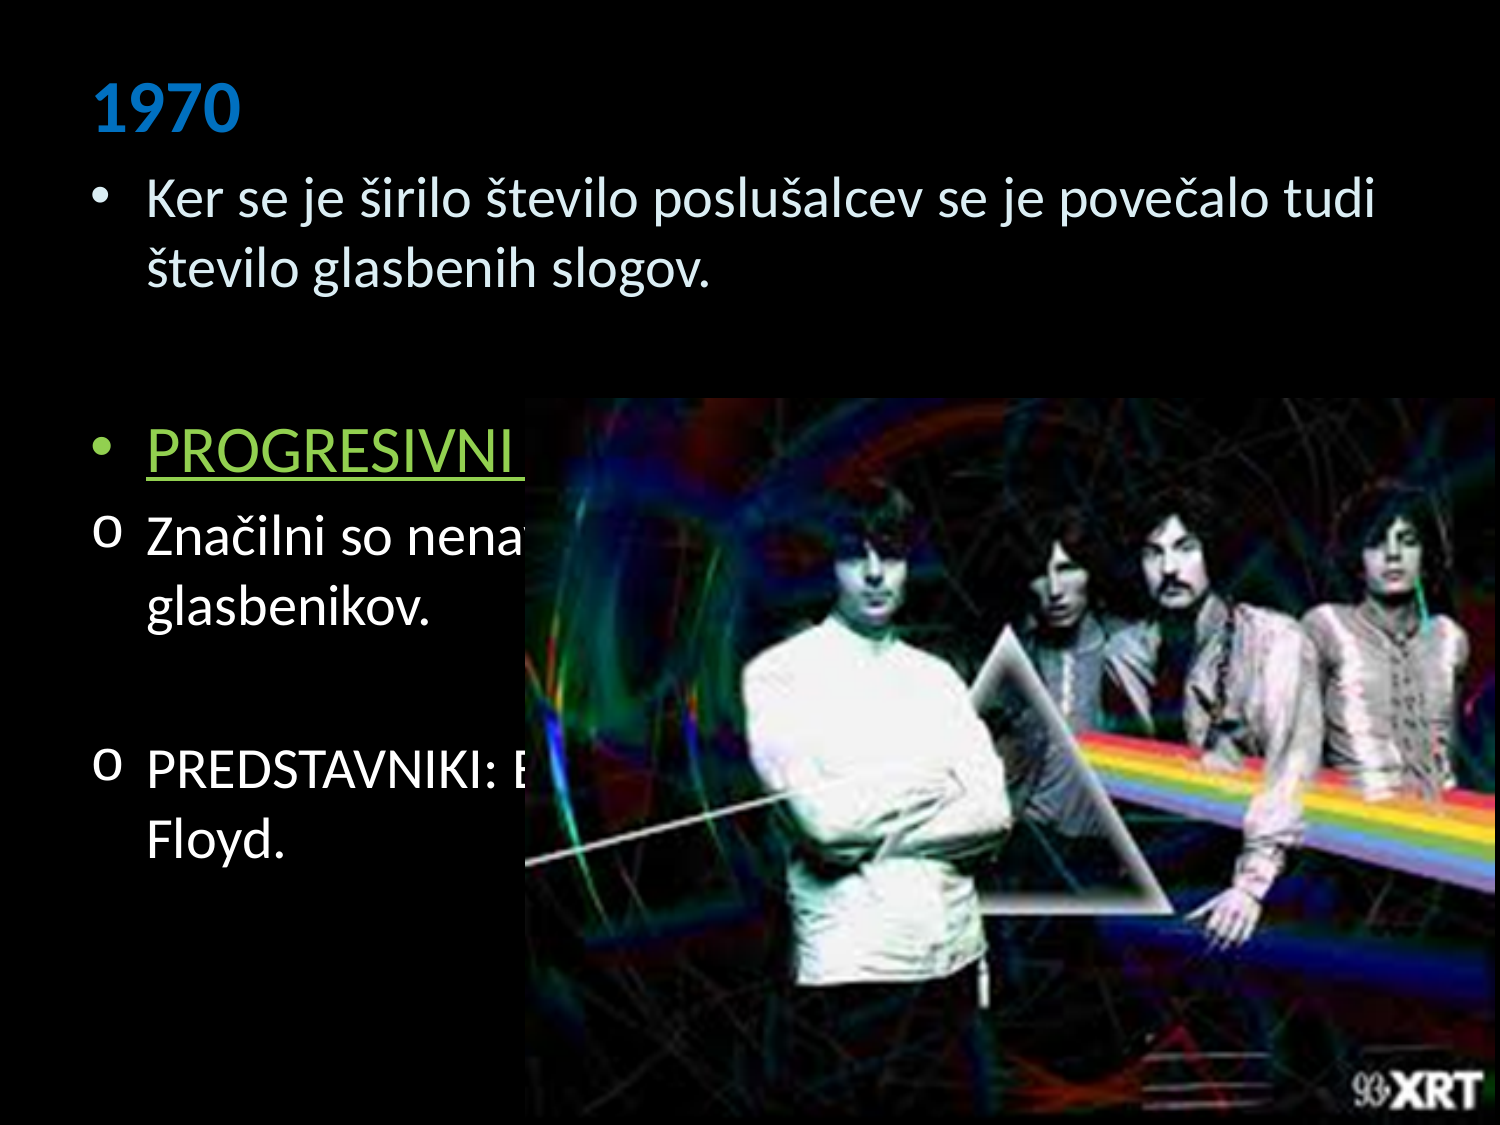

# 1970
Ker se je širilo število poslušalcev se je povečalo tudi število glasbenih slogov.
PROGRESIVNI ROCK:
Značilni so nenavadni taktovski načini in virtoznost glasbenikov.
PREDSTAVNIKI: Emerson, Lake&Palmer, Yes in Pink Floyd.